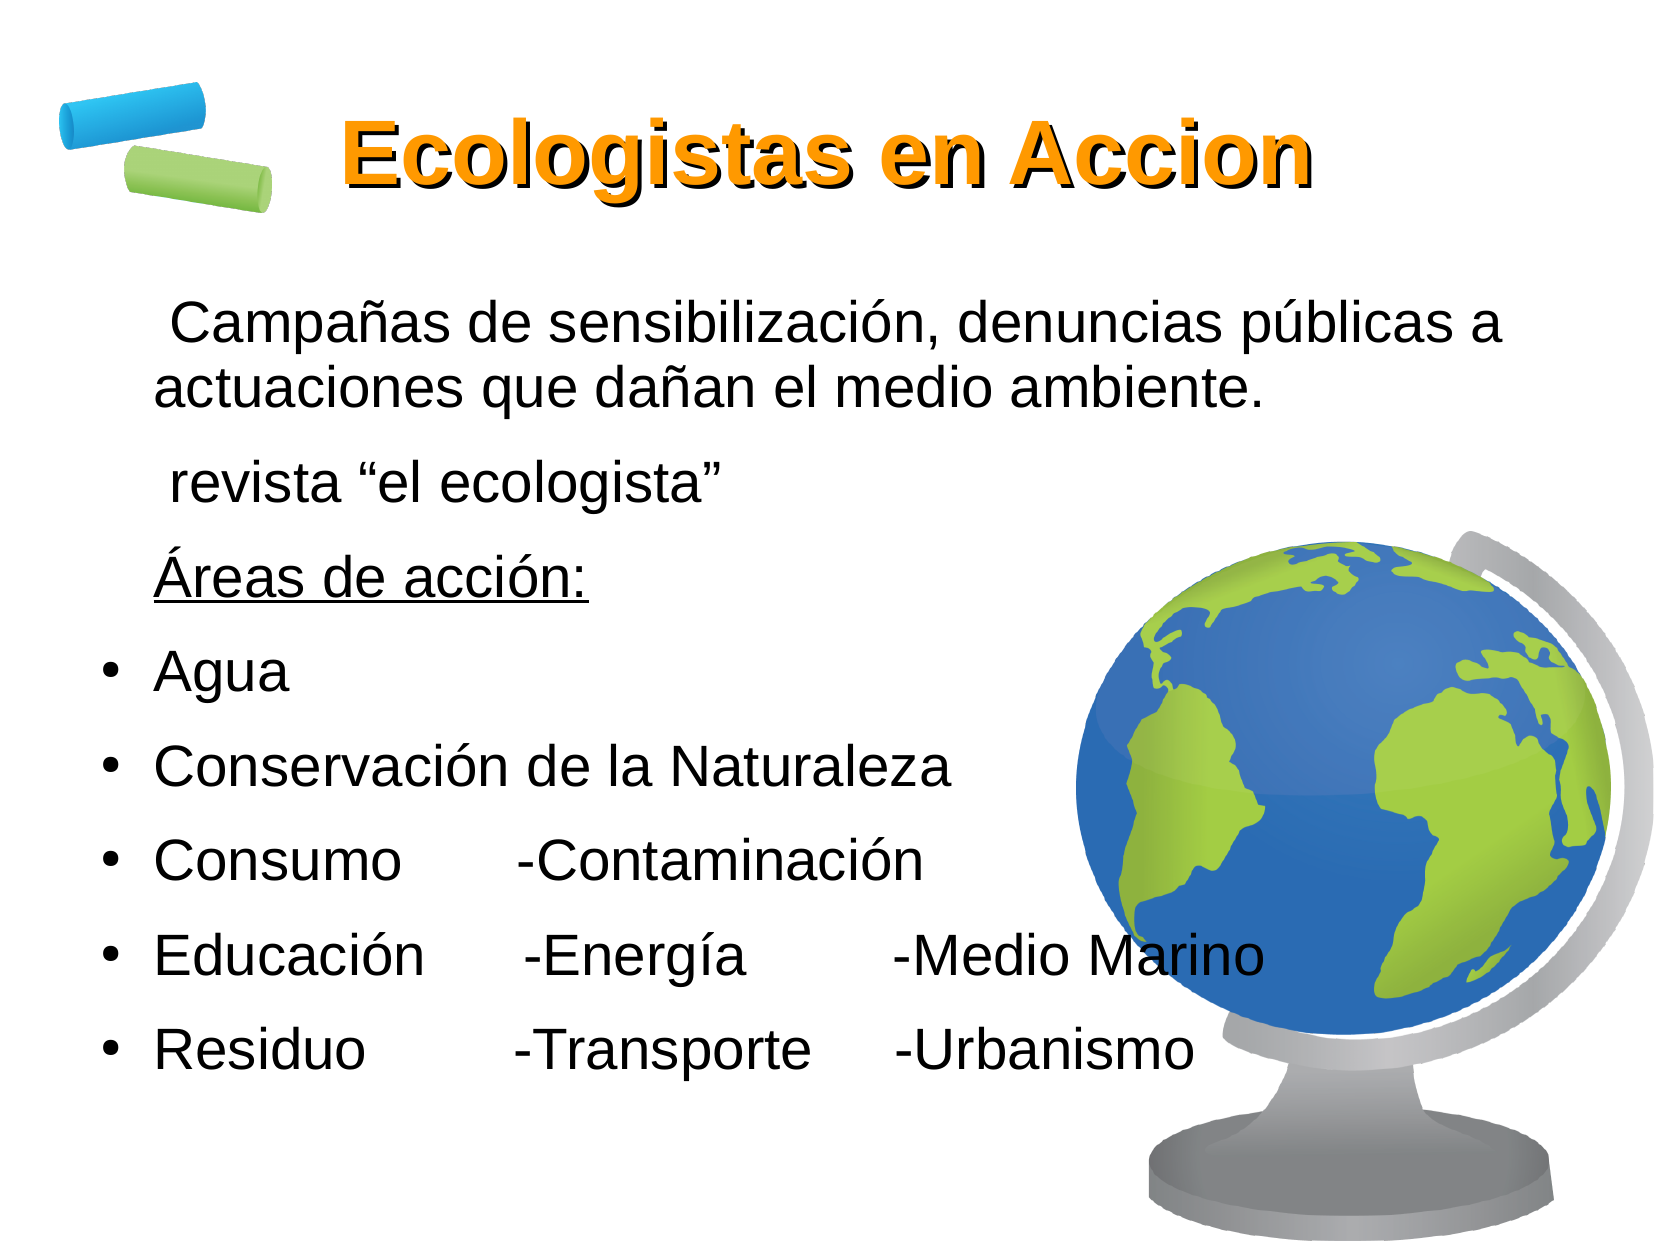

# Ecologistas en Accion
 Campañas de sensibilización, denuncias públicas a actuaciones que dañan el medio ambiente.
 revista “el ecologista”
Áreas de acción:
Agua
Conservación de la Naturaleza
Consumo -Contaminación
Educación -Energía -Medio Marino
Residuo -Transporte -Urbanismo